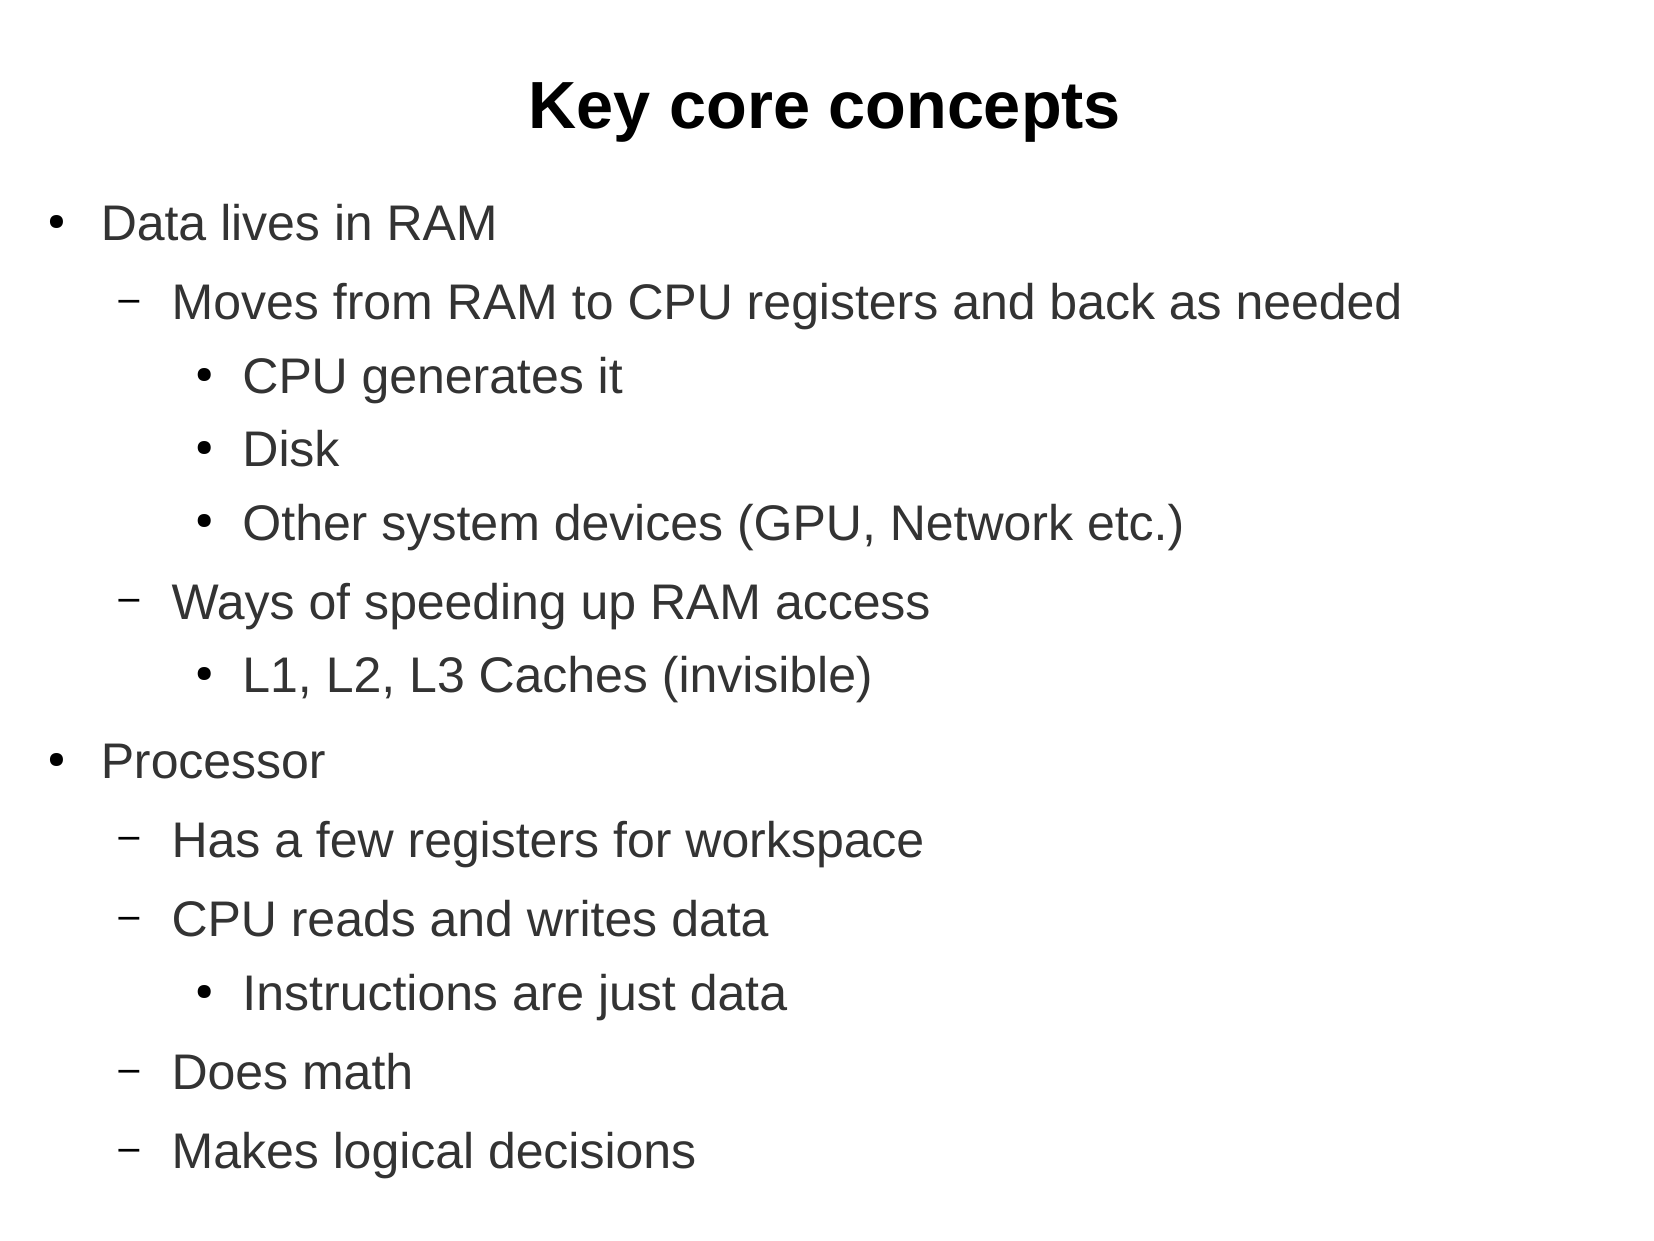

# Key core concepts
Data lives in RAM
Moves from RAM to CPU registers and back as needed
CPU generates it
Disk
Other system devices (GPU, Network etc.)
Ways of speeding up RAM access
L1, L2, L3 Caches (invisible)
Processor
Has a few registers for workspace
CPU reads and writes data
Instructions are just data
Does math
Makes logical decisions